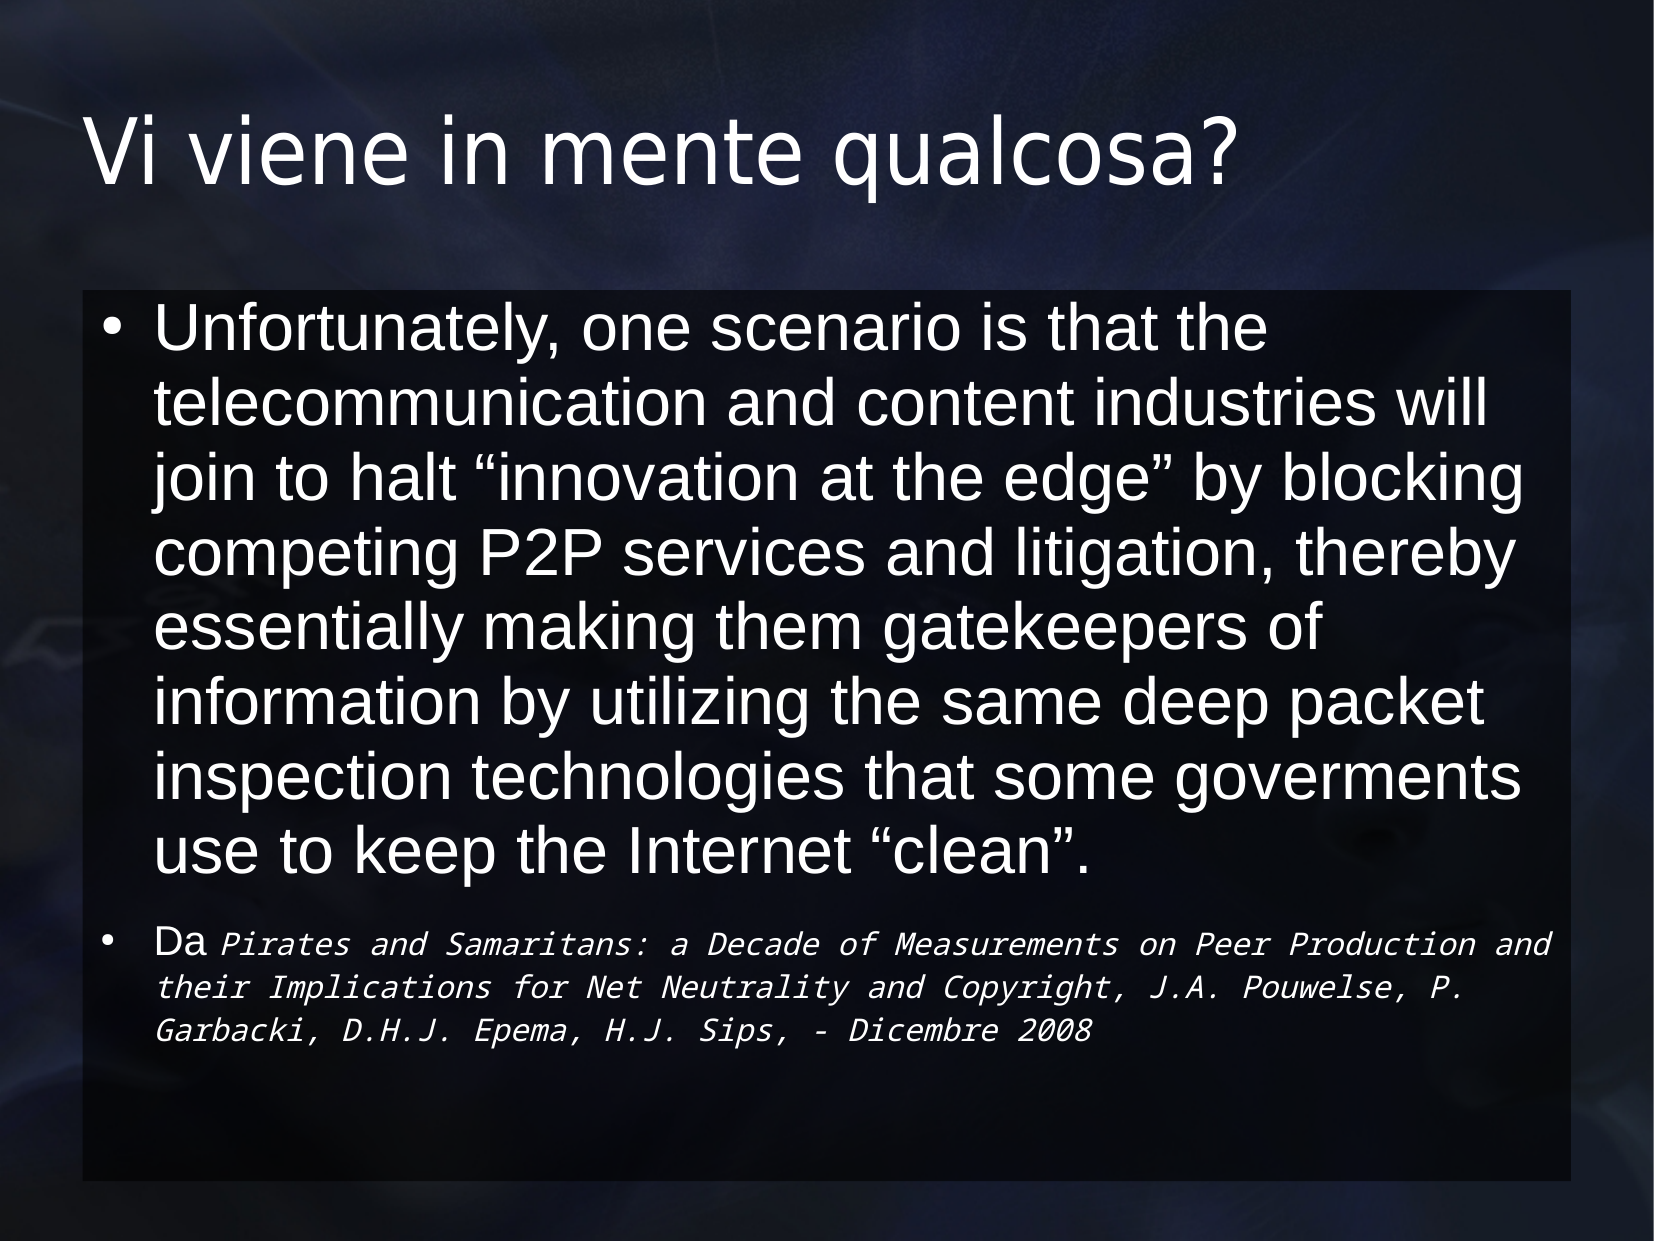

# Vi viene in mente qualcosa?
Unfortunately, one scenario is that the telecommunication and content industries will join to halt “innovation at the edge” by blocking competing P2P services and litigation, thereby essentially making them gatekeepers of information by utilizing the same deep packet inspection technologies that some goverments use to keep the Internet “clean”.
Da Pirates and Samaritans: a Decade of Measurements on Peer Production and their Implications for Net Neutrality and Copyright, J.A. Pouwelse, P. Garbacki, D.H.J. Epema, H.J. Sips, - Dicembre 2008